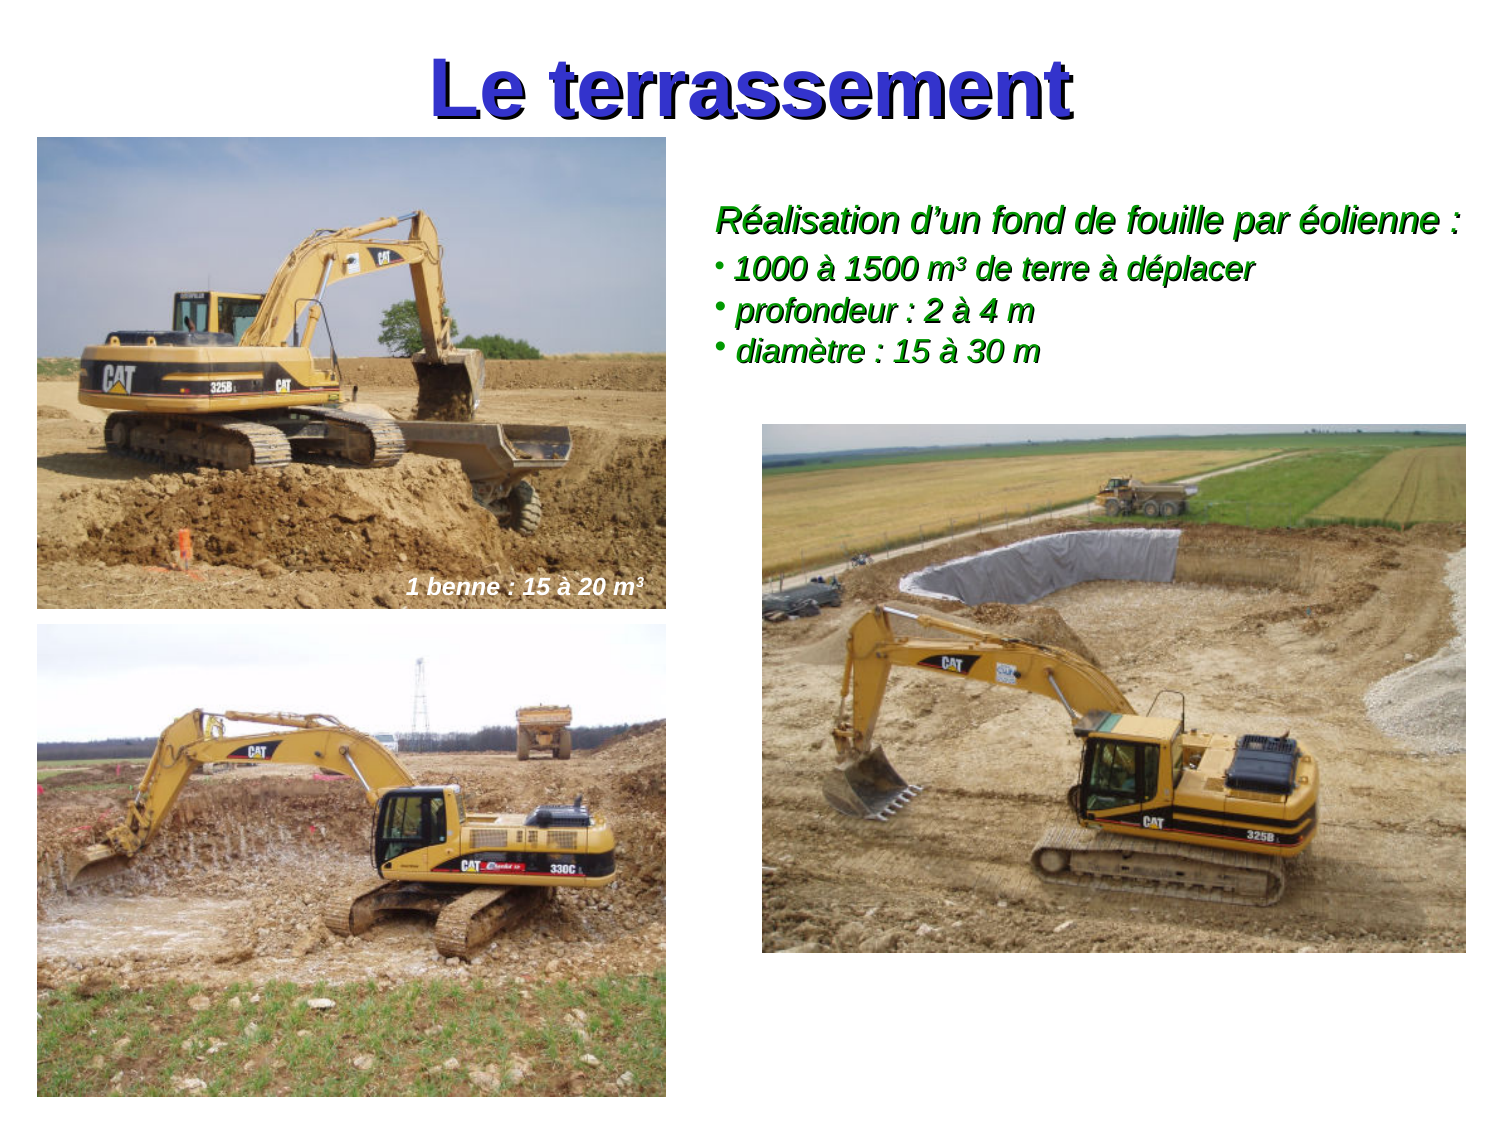

Le terrassement
Réalisation d’un fond de fouille par éolienne :
 1000 à 1500 m3 de terre à déplacer
 profondeur : 2 à 4 m
 diamètre : 15 à 30 m
1 benne : 15 à 20 m3